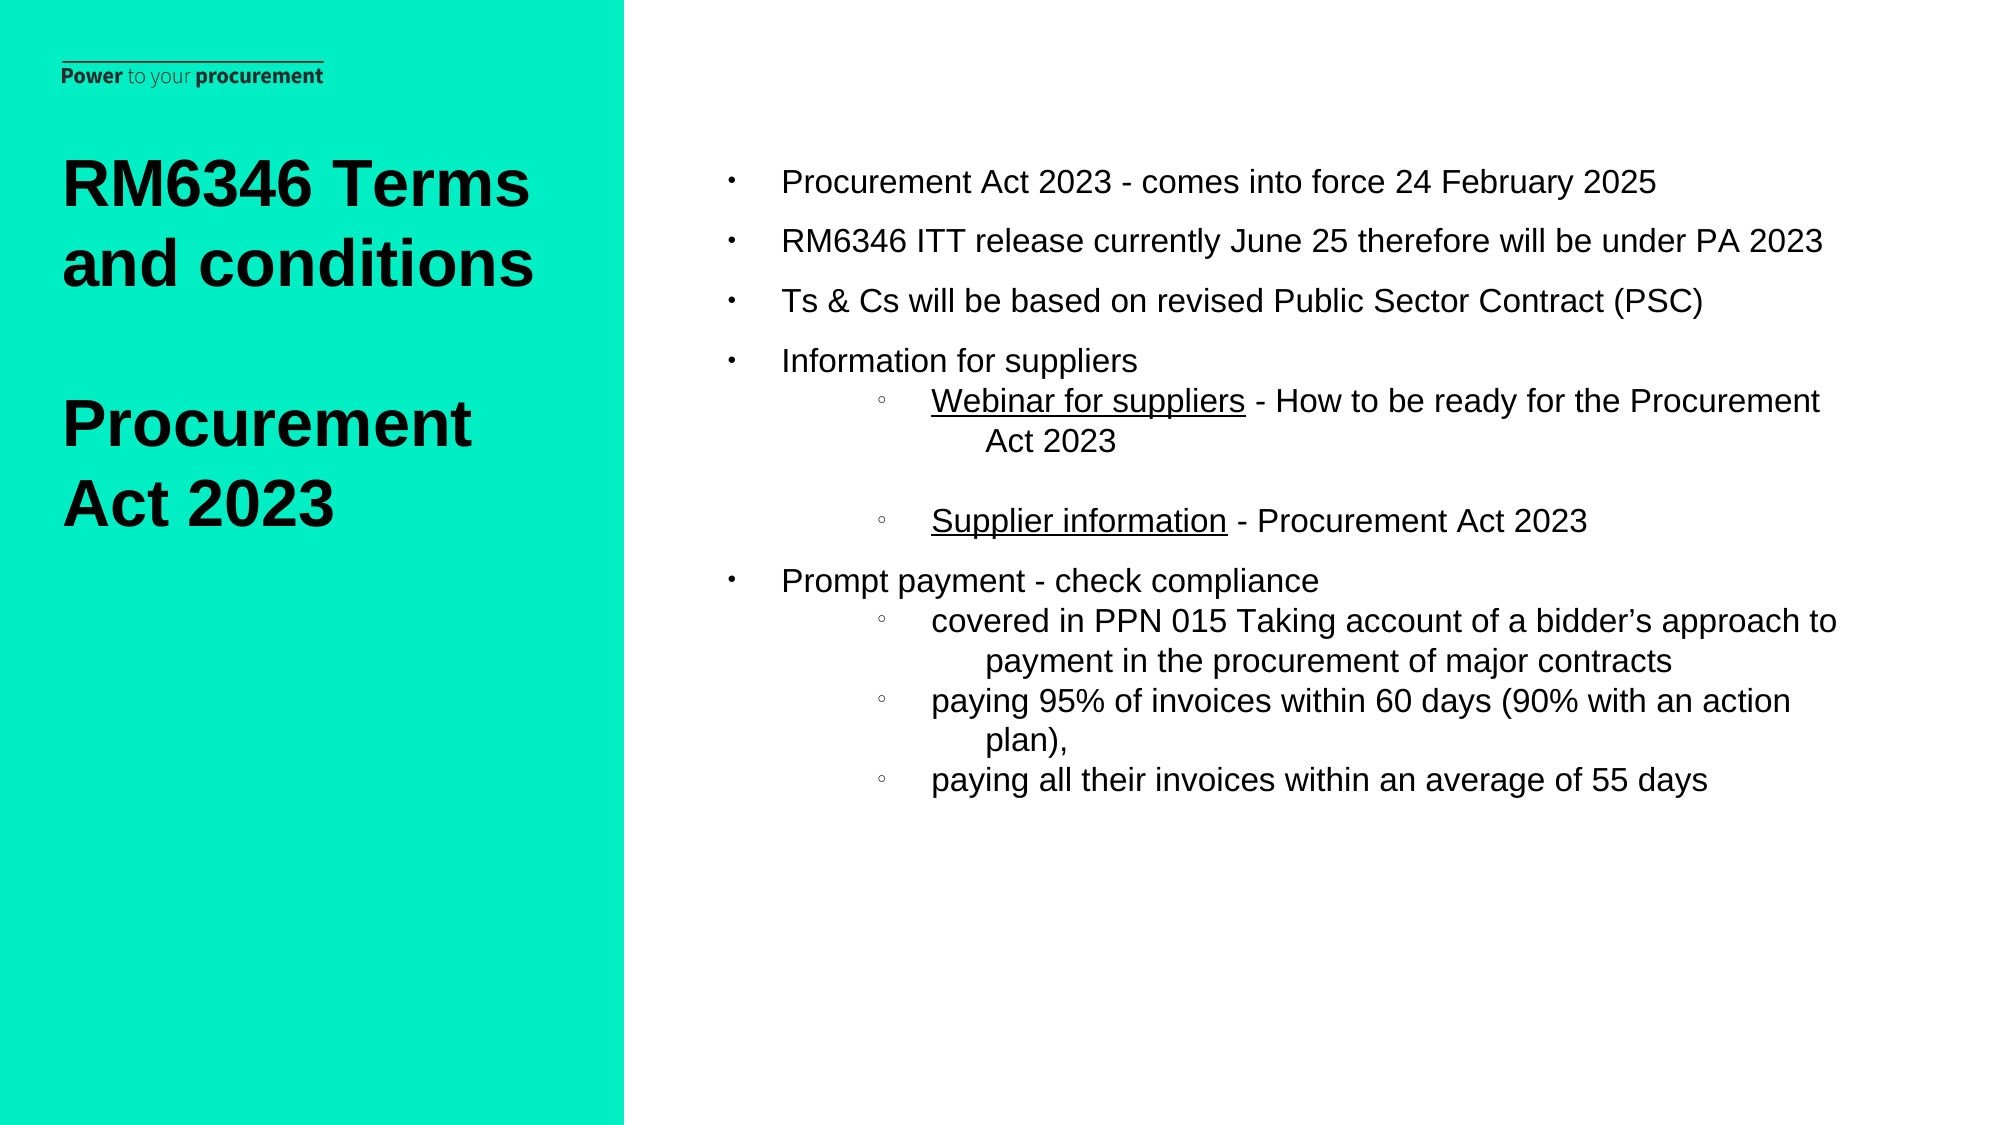

RM6346 Terms and conditions
Procurement Act 2023
# Procurement Act 2023 - comes into force 24 February 2025
RM6346 ITT release currently June 25 therefore will be under PA 2023
Ts & Cs will be based on revised Public Sector Contract (PSC)
Information for suppliers
Webinar for suppliers - How to be ready for the Procurement Act 2023
Supplier information - Procurement Act 2023
Prompt payment - check compliance
covered in PPN 015 Taking account of a bidder’s approach to payment in the procurement of major contracts
paying 95% of invoices within 60 days (90% with an action plan),
paying all their invoices within an average of 55 days